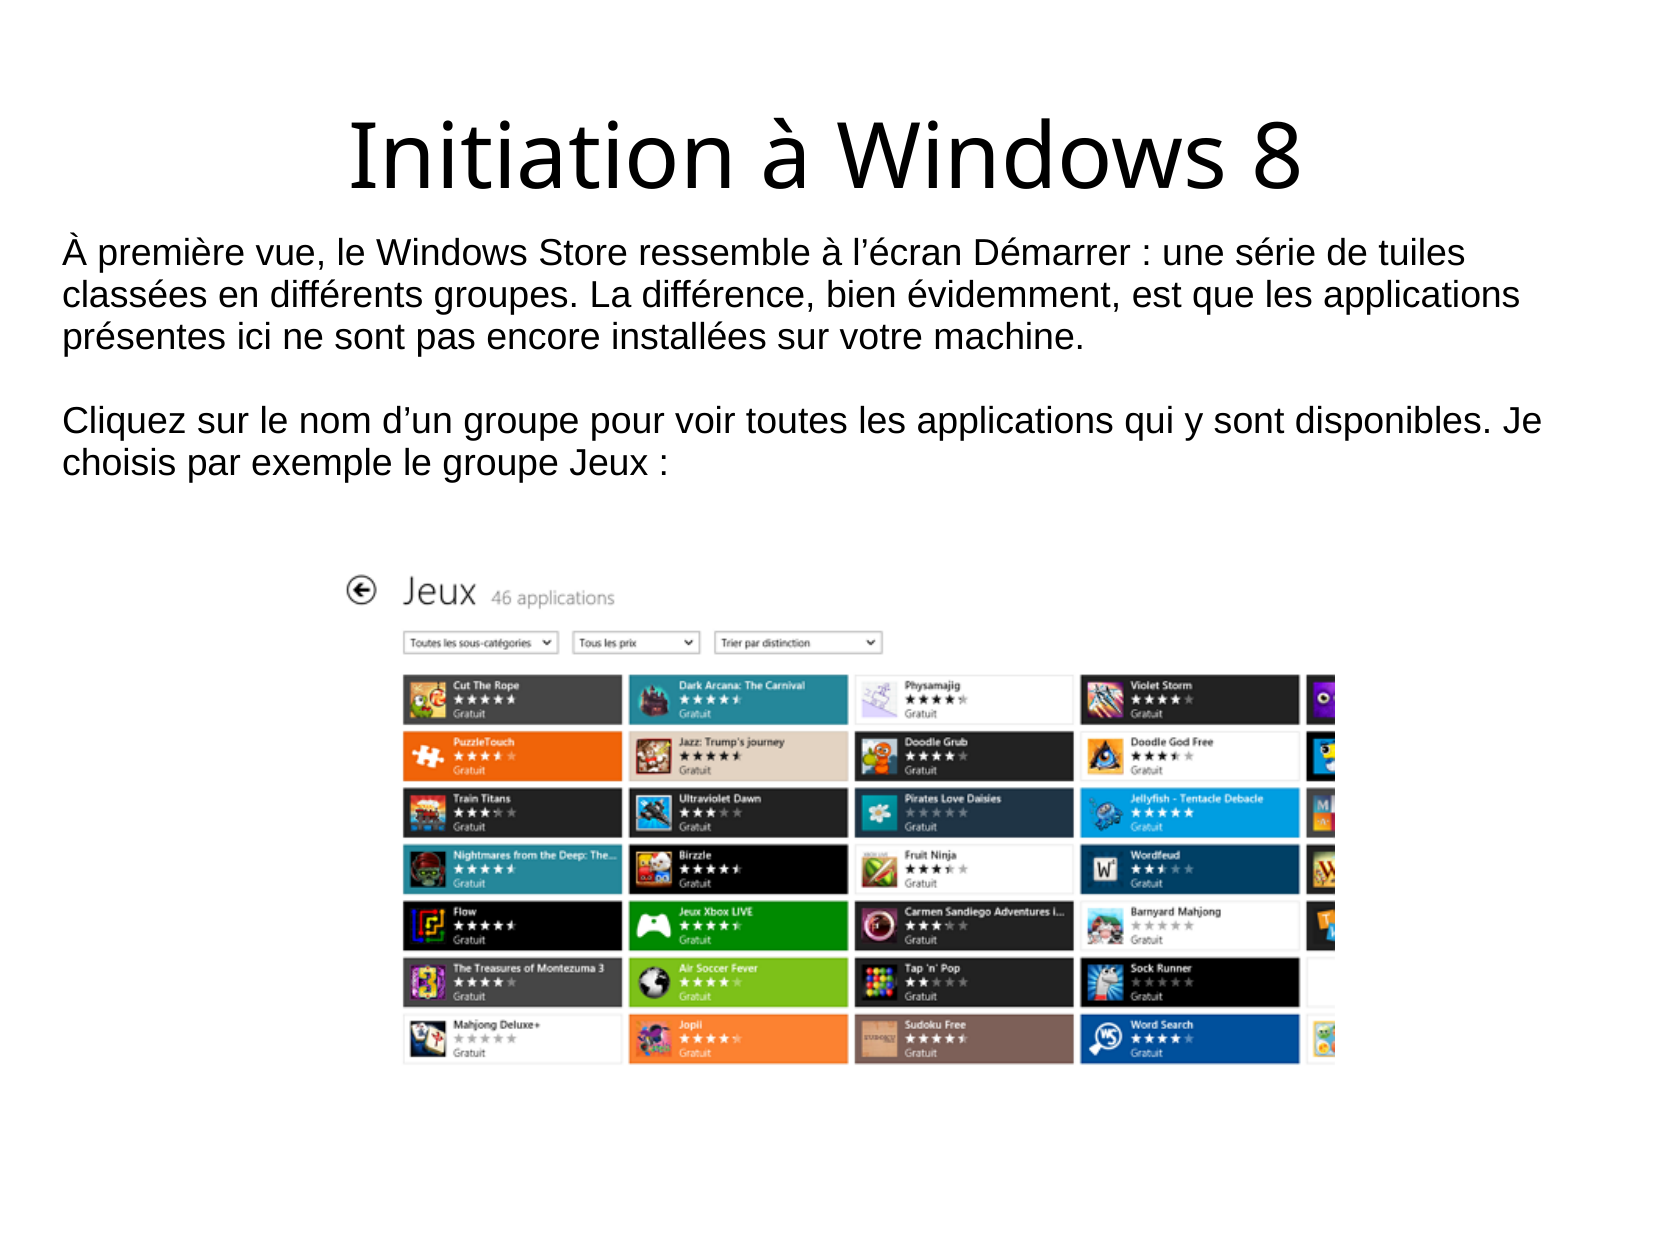

# Initiation à Windows 8
À première vue, le Windows Store ressemble à l’écran Démarrer : une série de tuiles classées en différents groupes. La différence, bien évidemment, est que les applications présentes ici ne sont pas encore installées sur votre machine.
Cliquez sur le nom d’un groupe pour voir toutes les applications qui y sont disponibles. Je choisis par exemple le groupe Jeux :